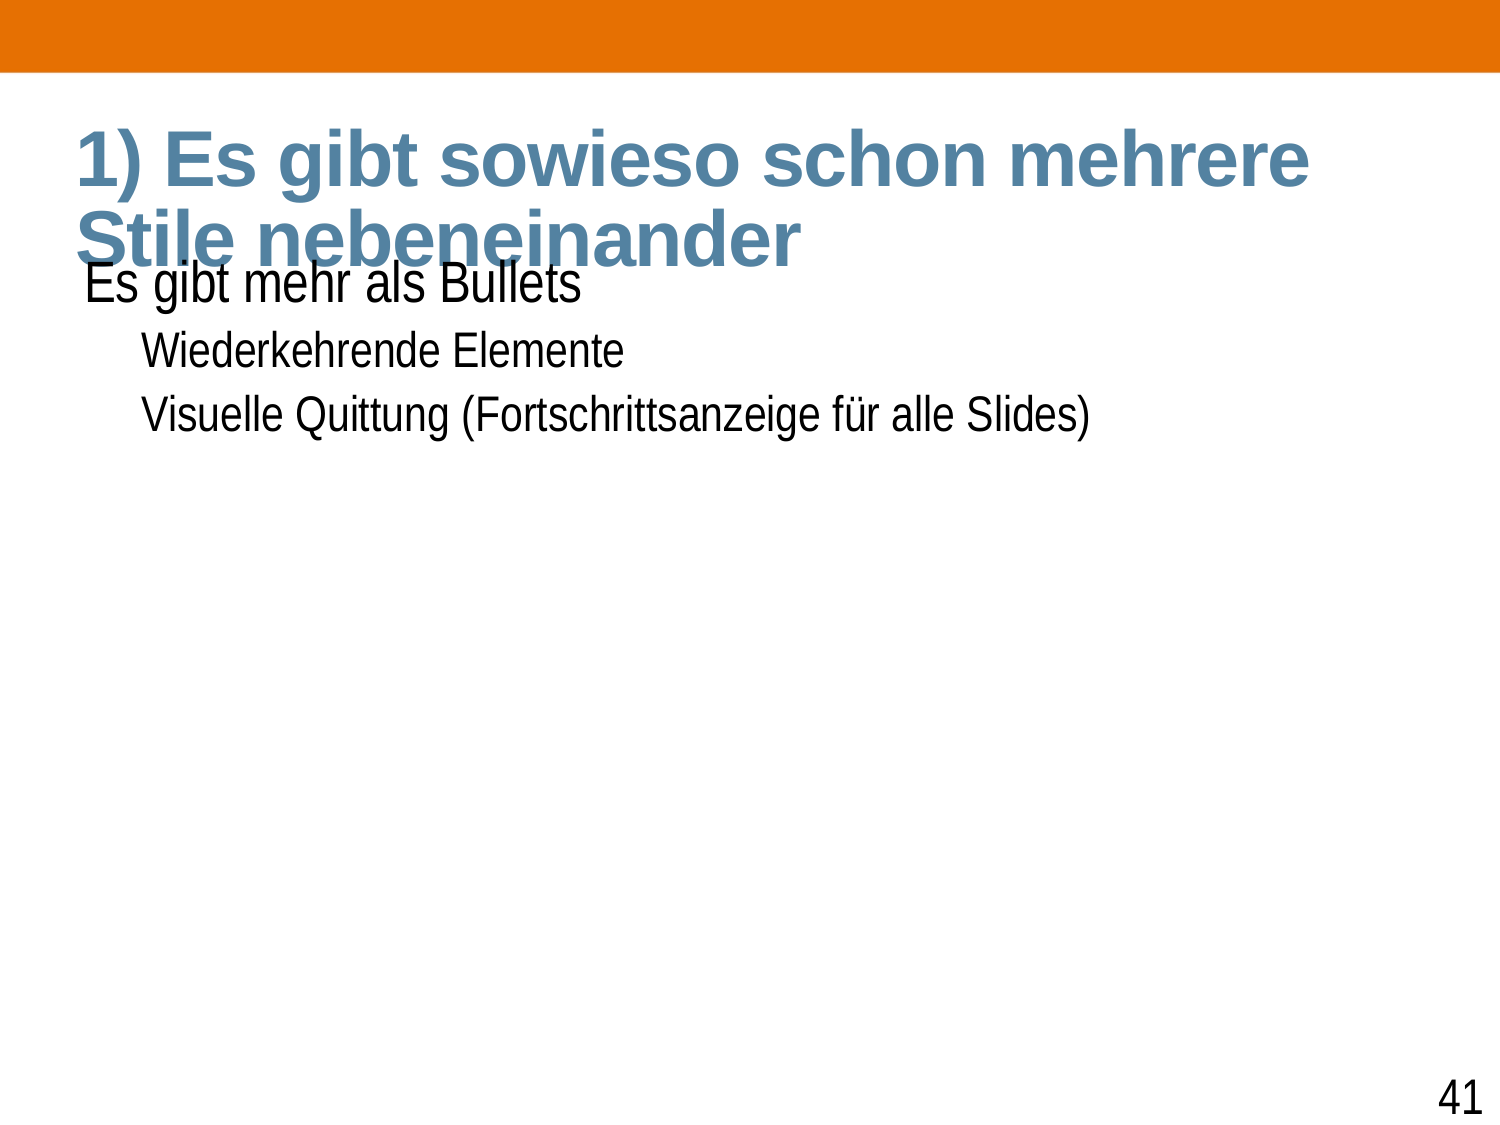

# 1) Es gibt sowieso schon mehrere Stile nebeneinander
Es gibt mehr als Bullets
Wiederkehrende Elemente
Visuelle Quittung (Fortschrittsanzeige für alle Slides)